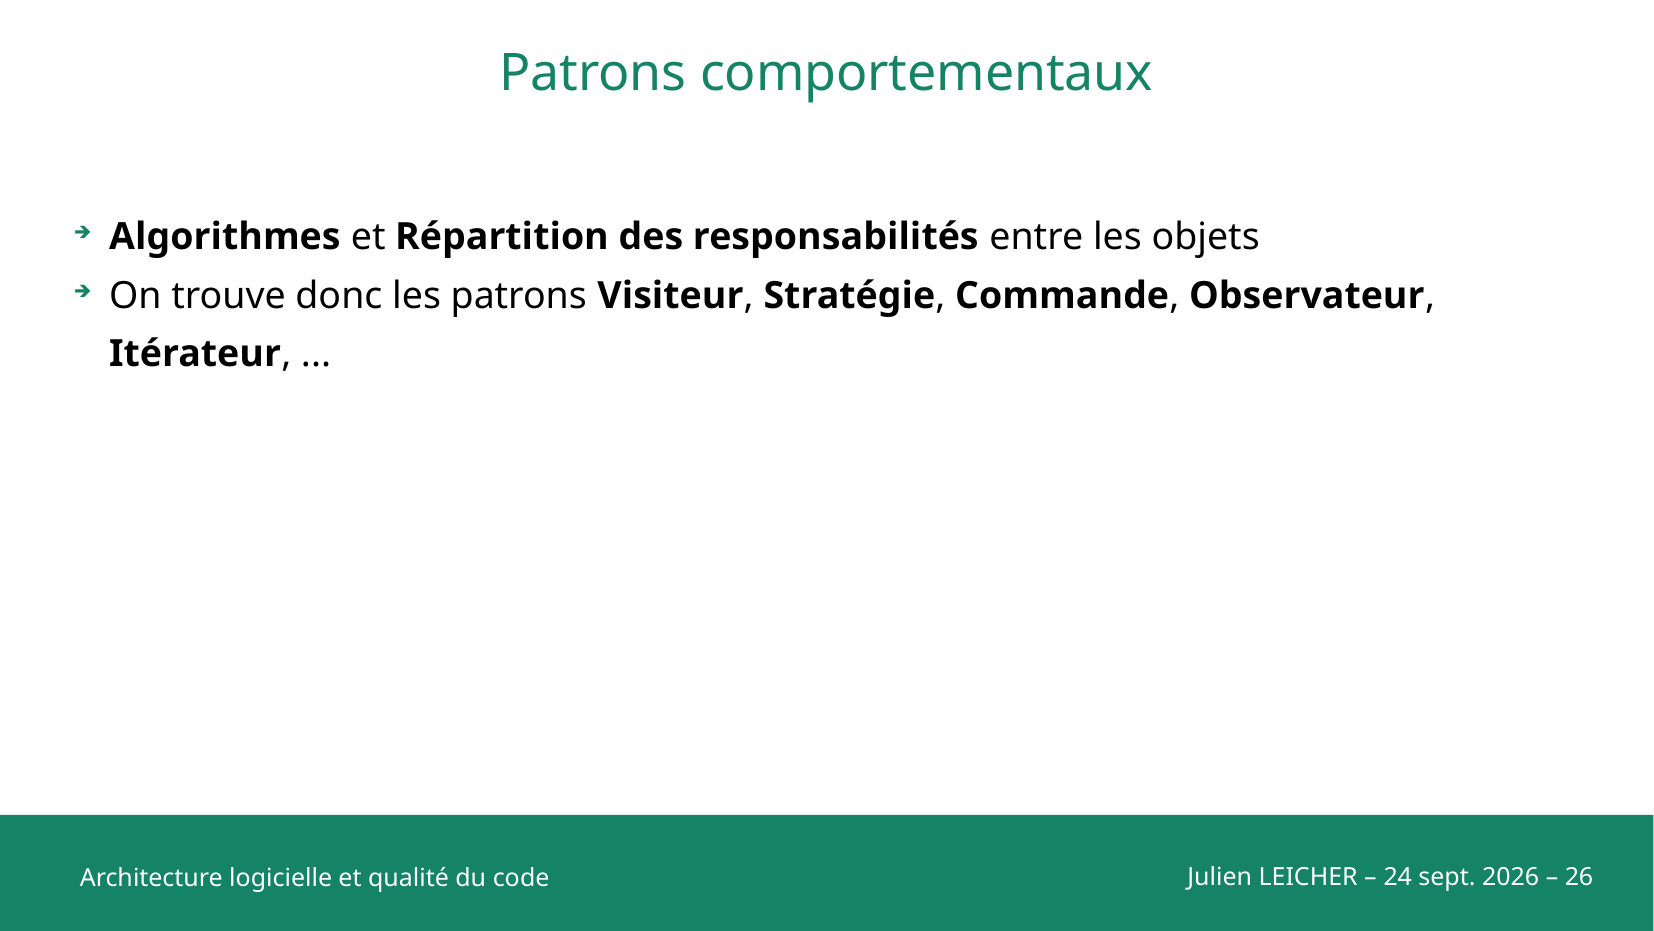

Patrons comportementaux
Algorithmes et Répartition des responsabilités entre les objets
On trouve donc les patrons Visiteur, Stratégie, Commande, Observateur, Itérateur, ...
Julien LEICHER – –
Architecture logicielle et qualité du code